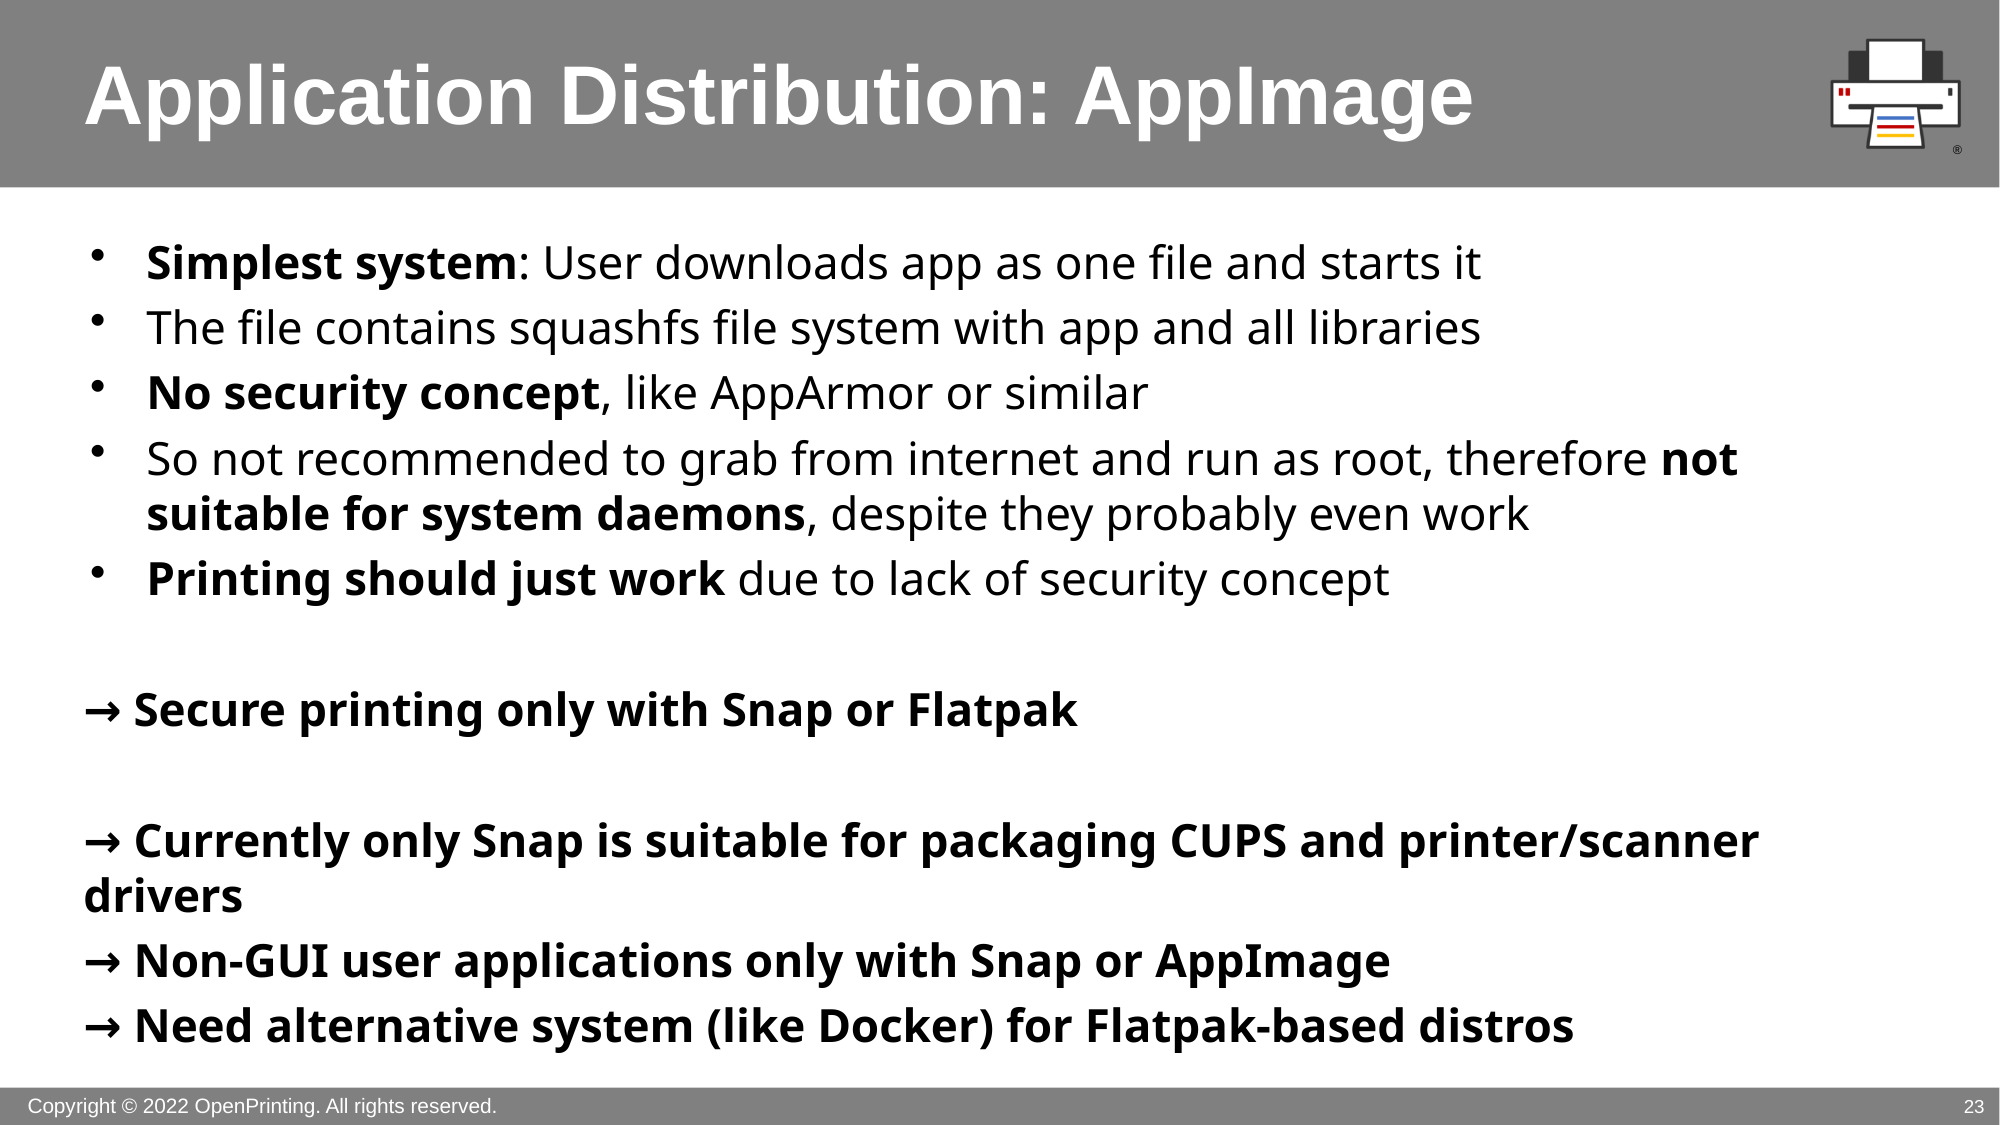

Application Distribution: AppImage
# Simplest system: User downloads app as one file and starts it
The file contains squashfs file system with app and all libraries
No security concept, like AppArmor or similar
So not recommended to grab from internet and run as root, therefore not suitable for system daemons, despite they probably even work
Printing should just work due to lack of security concept
→ Secure printing only with Snap or Flatpak
→ Currently only Snap is suitable for packaging CUPS and printer/scanner drivers
→ Non-GUI user applications only with Snap or AppImage
→ Need alternative system (like Docker) for Flatpak-based distros